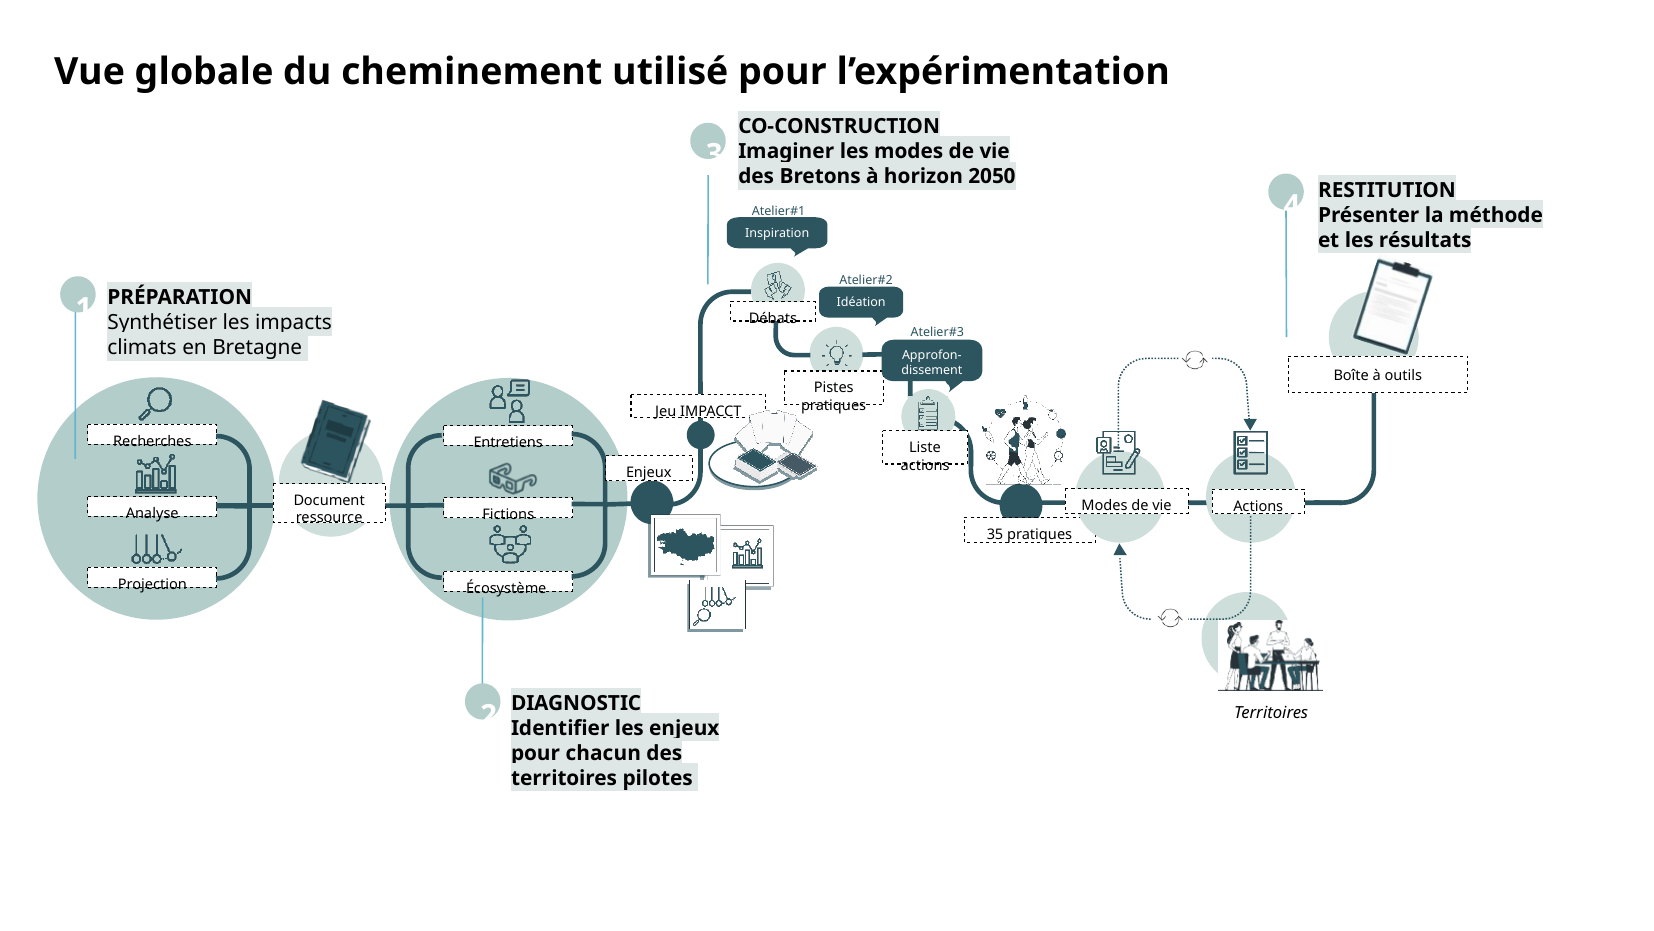

Vue globale du cheminement utilisé pour l’expérimentation
CO-CONSTRUCTION
Imaginer les modes de vie des Bretons à horizon 2050
3
RESTITUTION
Présenter la méthode et les résultats
4
Atelier#1
Inspiration
Atelier#2
1
PRÉPARATION
Synthétiser les impacts climats en Bretagne
Idéation
Débats
Atelier#3
Approfon-dissement
Boîte à outils
Approf.
Pistes pratiques
Jeu IMPACCT
Recherches
Entretiens
Liste actions
Enjeux
Document ressource
Modes de vie
Actions
Analyse
Fictions
35 pratiques
Projection
Écosystème
DIAGNOSTIC
Identifier les enjeux pour chacun des territoires pilotes
2
Territoires